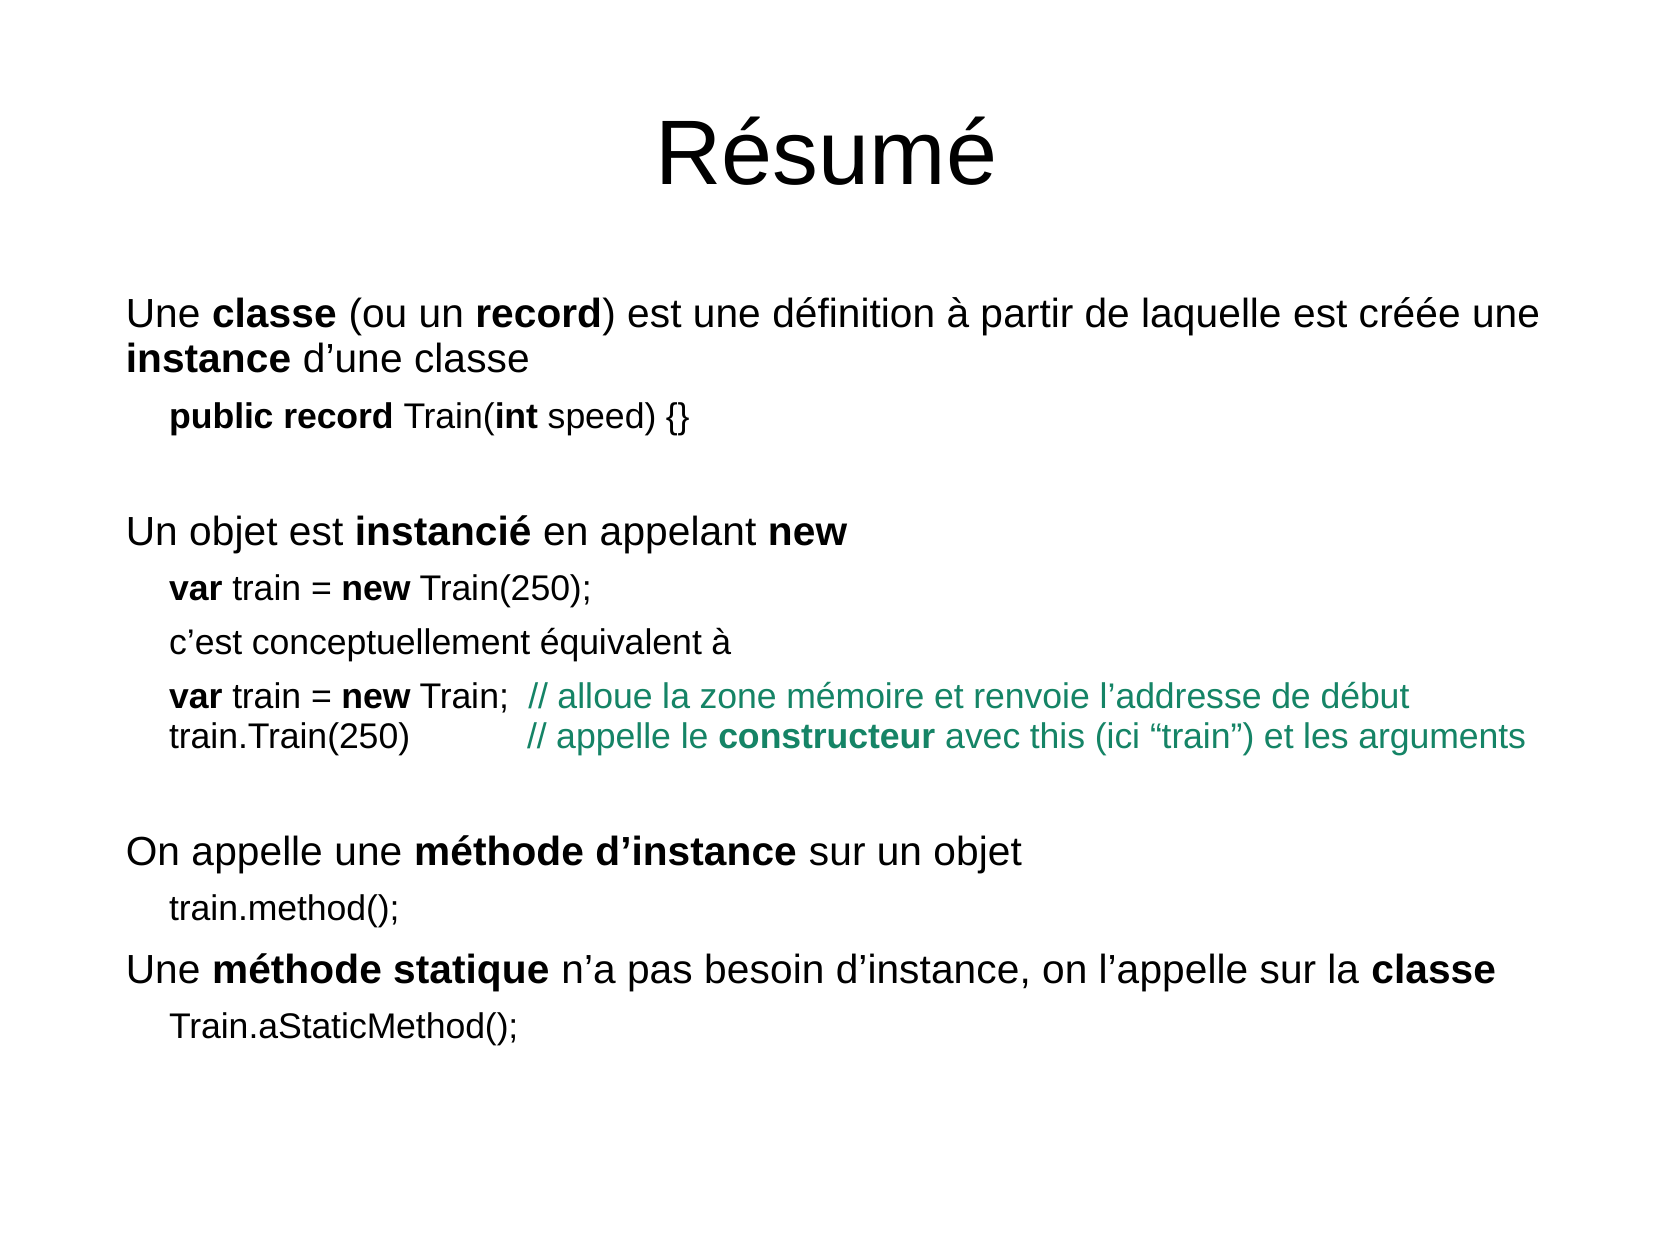

# Résumé
Une classe (ou un record) est une définition à partir de laquelle est créée une instance d’une classe
public record Train(int speed) {}
Un objet est instancié en appelant new
var train = new Train(250);
c’est conceptuellement équivalent à
var train = new Train; // alloue la zone mémoire et renvoie l’addresse de début
train.Train(250) // appelle le constructeur avec this (ici “train”) et les arguments
On appelle une méthode d’instance sur un objet
train.method();
Une méthode statique n’a pas besoin d’instance, on l’appelle sur la classe
Train.aStaticMethod();